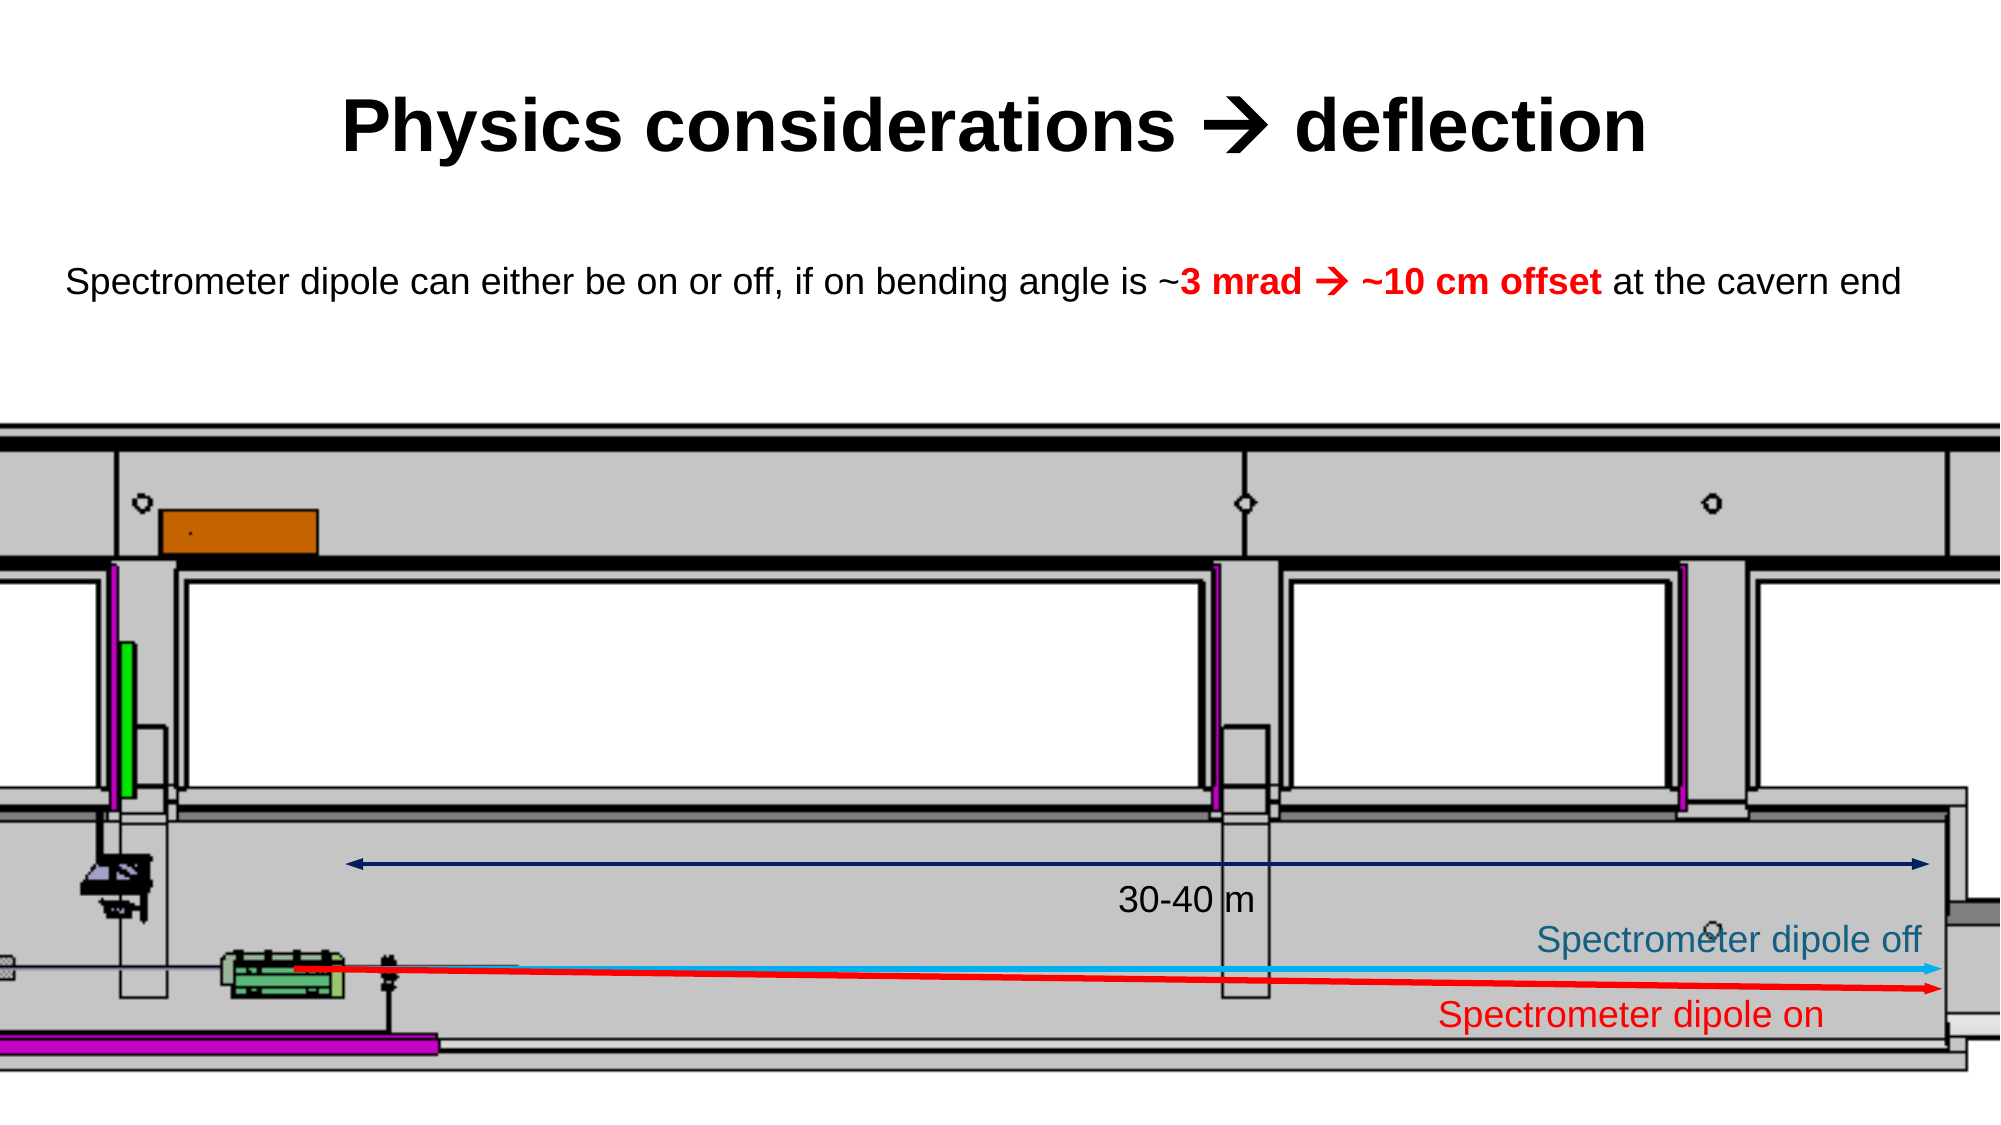

Physics considerations  deflection
Spectrometer dipole can either be on or off, if on bending angle is ~3 mrad  ~10 cm offset at the cavern end
30-40 m
Spectrometer dipole off
Spectrometer dipole on